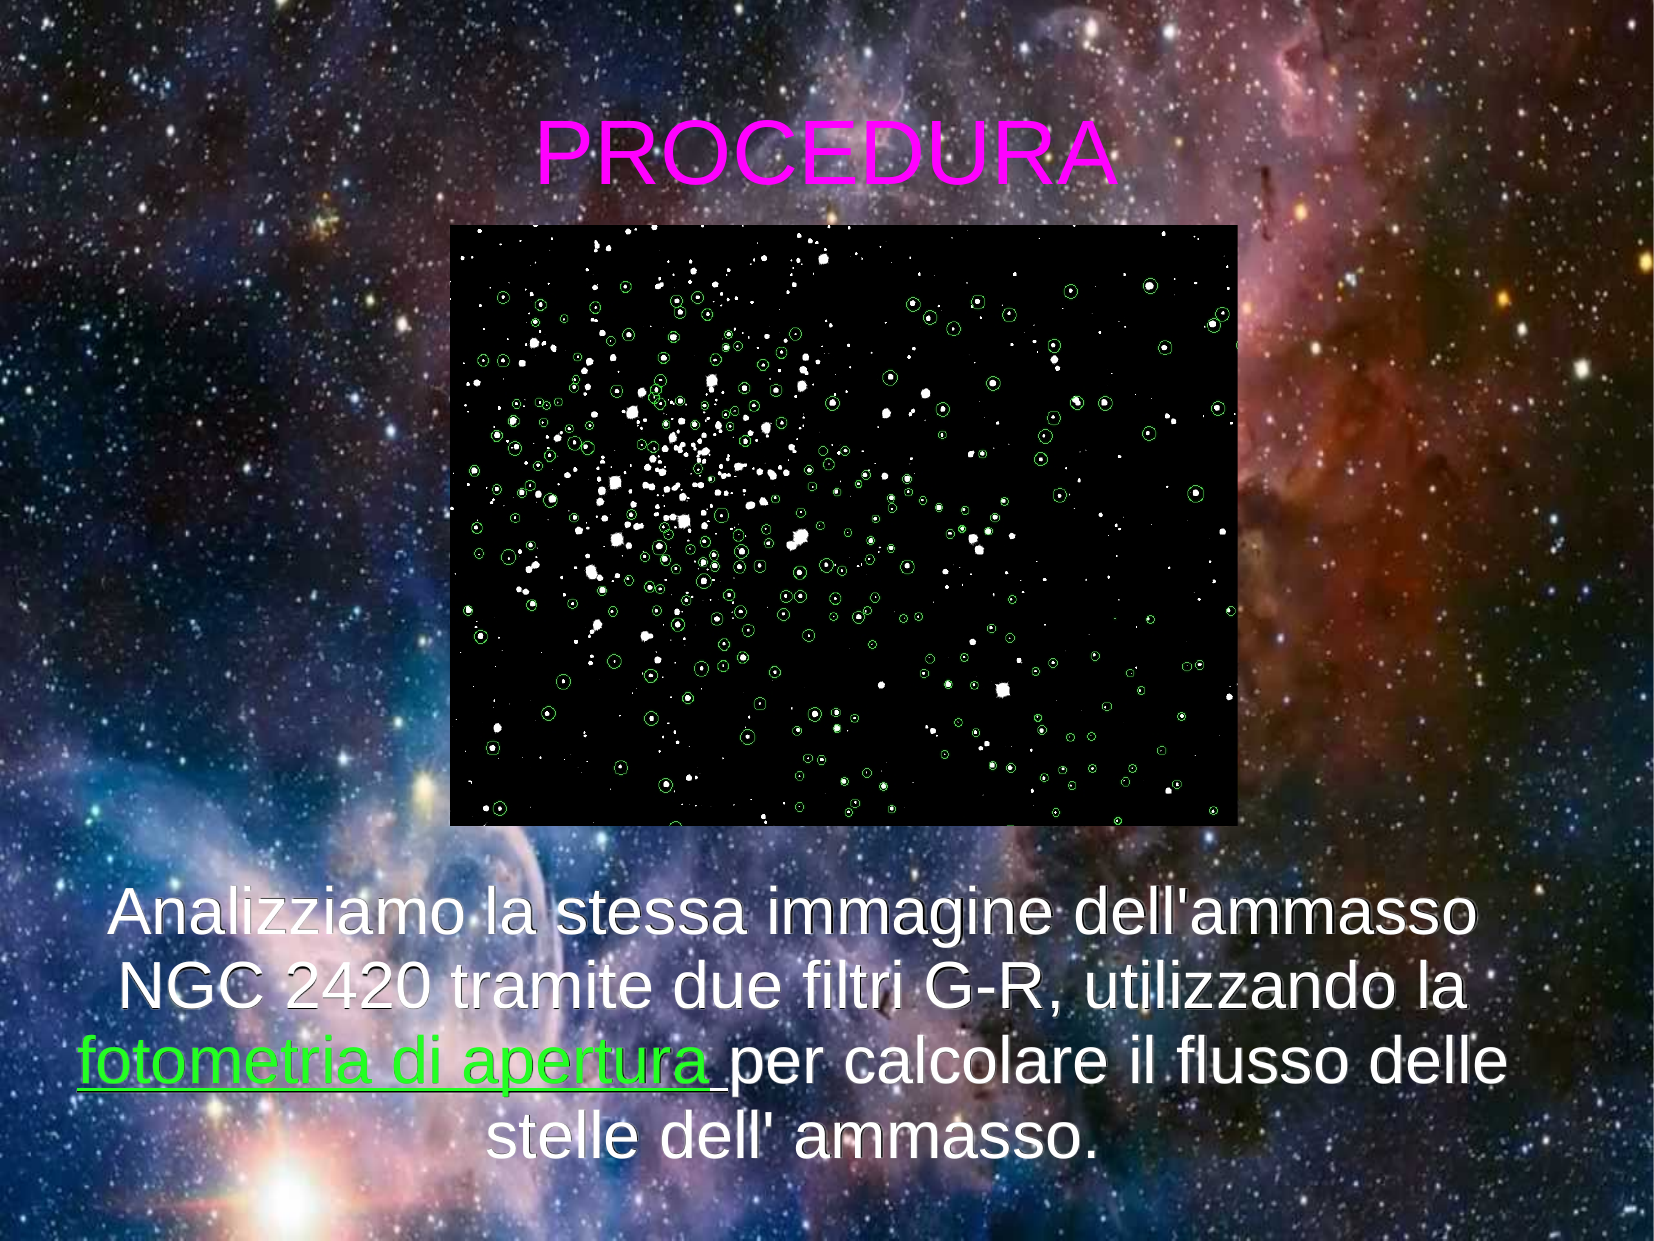

# PROCEDURA
Analizziamo la stessa immagine dell'ammasso NGC 2420 tramite due filtri G-R, utilizzando la fotometria di apertura per calcolare il flusso delle stelle dell' ammasso.